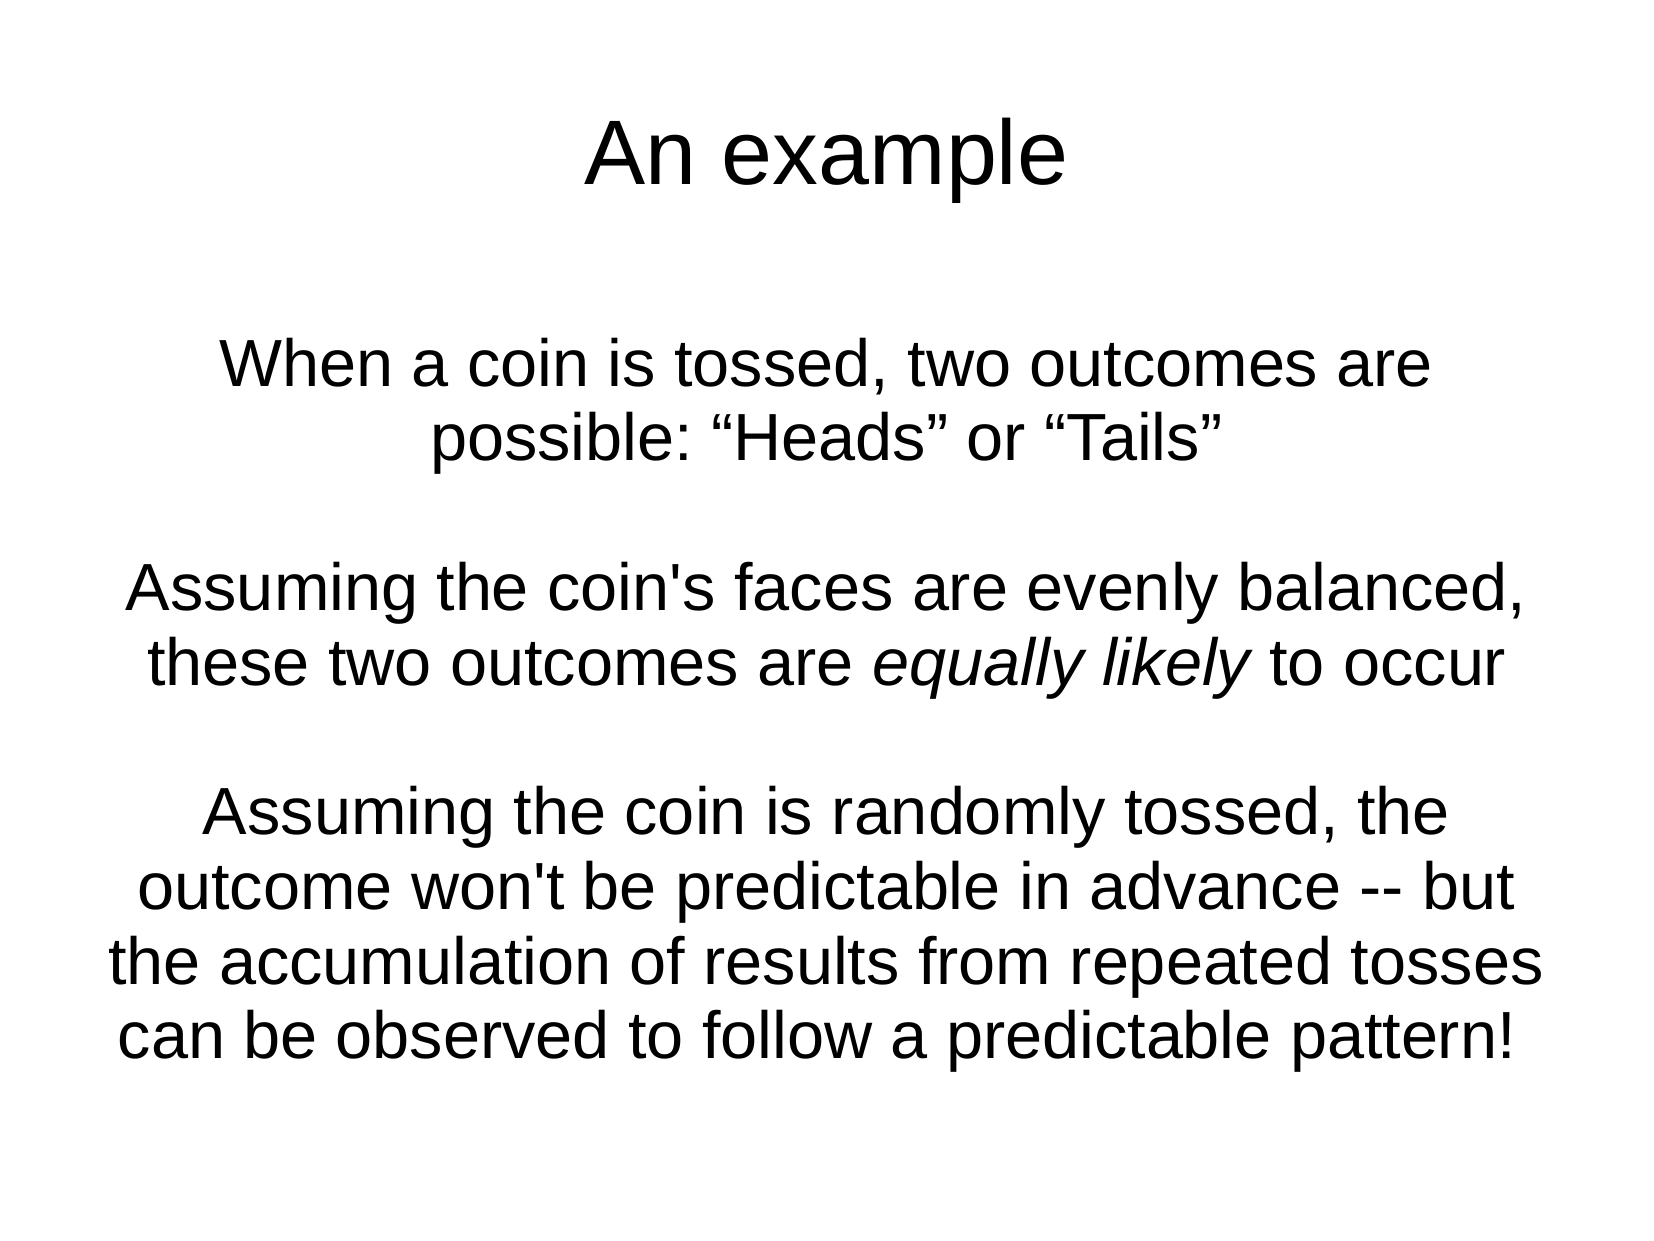

An example
# When a coin is tossed, two outcomes are possible: “Heads” or “Tails”
Assuming the coin's faces are evenly balanced, these two outcomes are equally likely to occur
Assuming the coin is randomly tossed, the outcome won't be predictable in advance -- but the accumulation of results from repeated tosses can be observed to follow a predictable pattern!